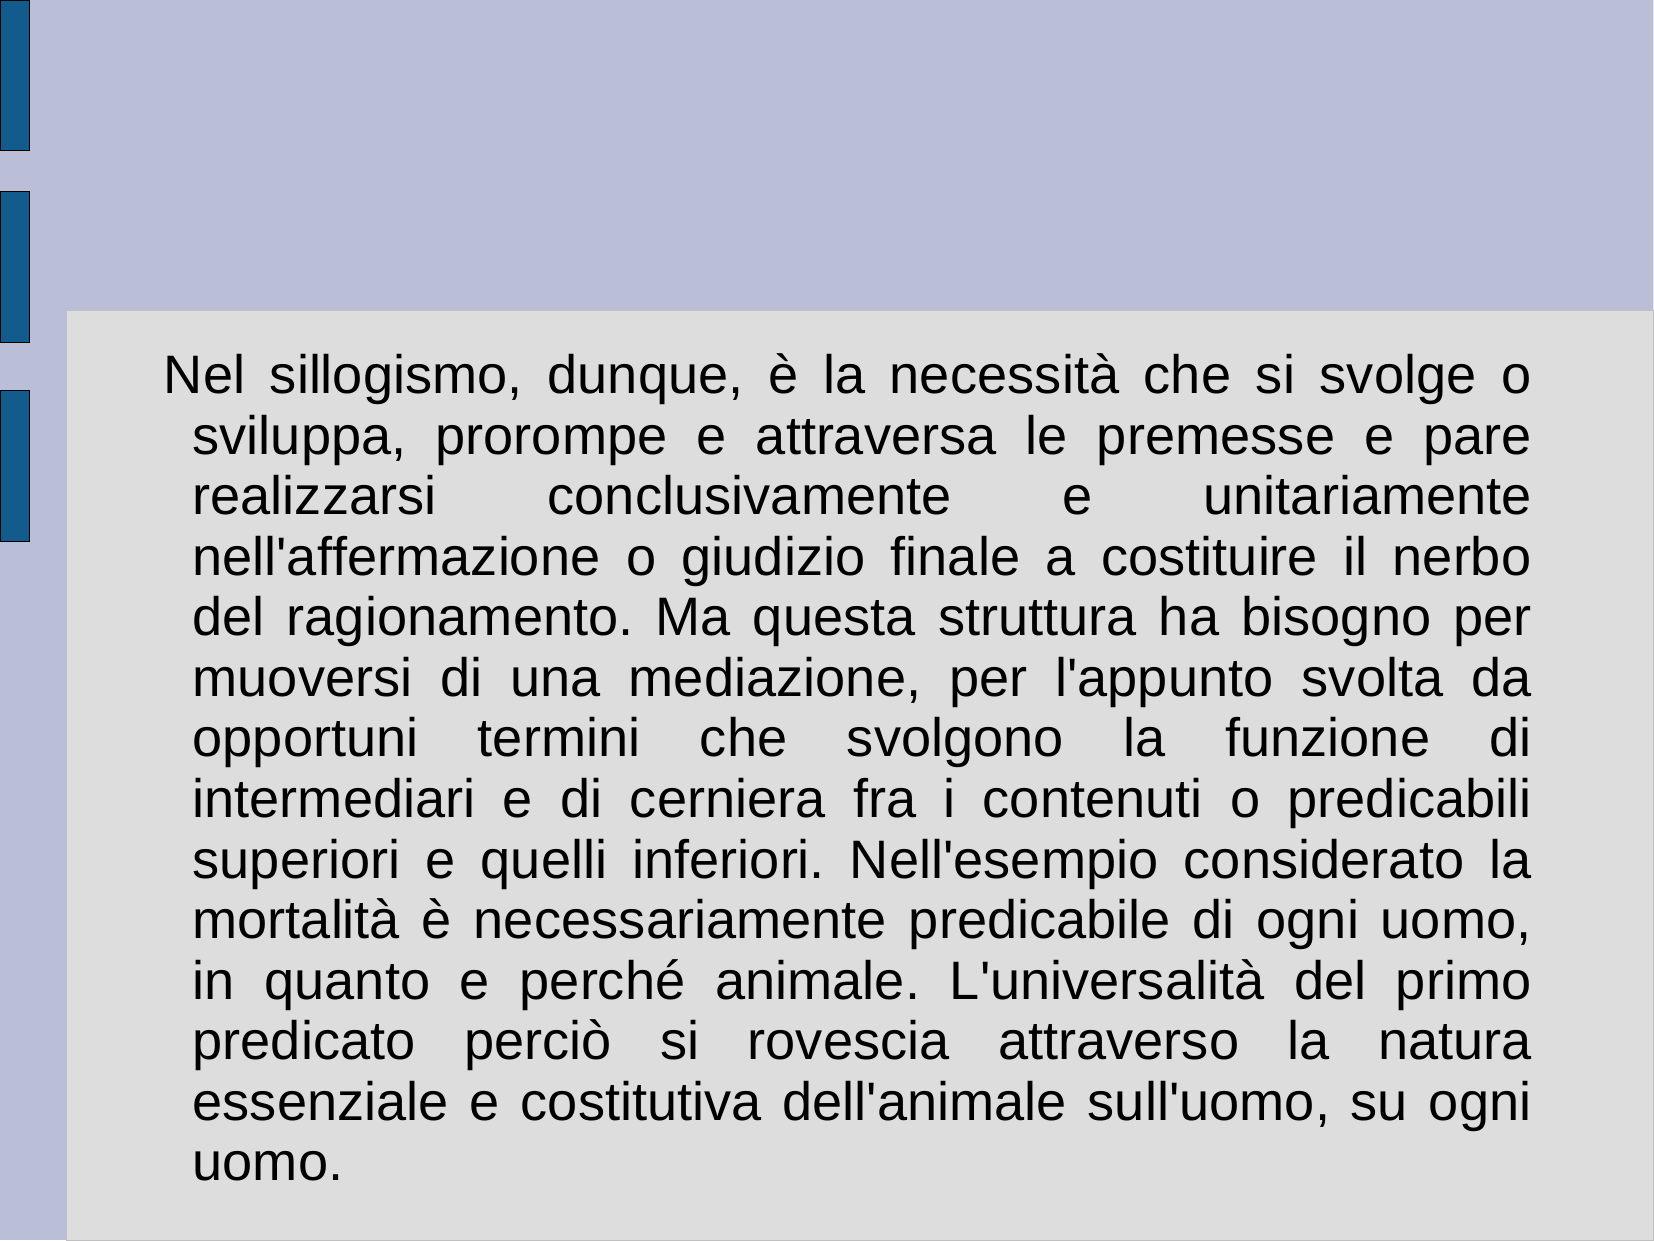

#
 Nel sillogismo, dunque, è la necessità che si svolge o sviluppa, prorompe e attraversa le premesse e pare realizzarsi conclusivamente e unitariamente nell'affermazione o giudizio finale a costituire il nerbo del ragionamento. Ma questa struttura ha bisogno per muoversi di una mediazione, per l'appunto svolta da opportuni termini che svolgono la funzione di intermediari e di cerniera fra i contenuti o predicabili superiori e quelli inferiori. Nell'esempio considerato la mortalità è necessariamente predicabile di ogni uomo, in quanto e perché animale. L'universalità del primo predicato perciò si rovescia attraverso la natura essenziale e costitutiva dell'animale sull'uomo, su ogni uomo.